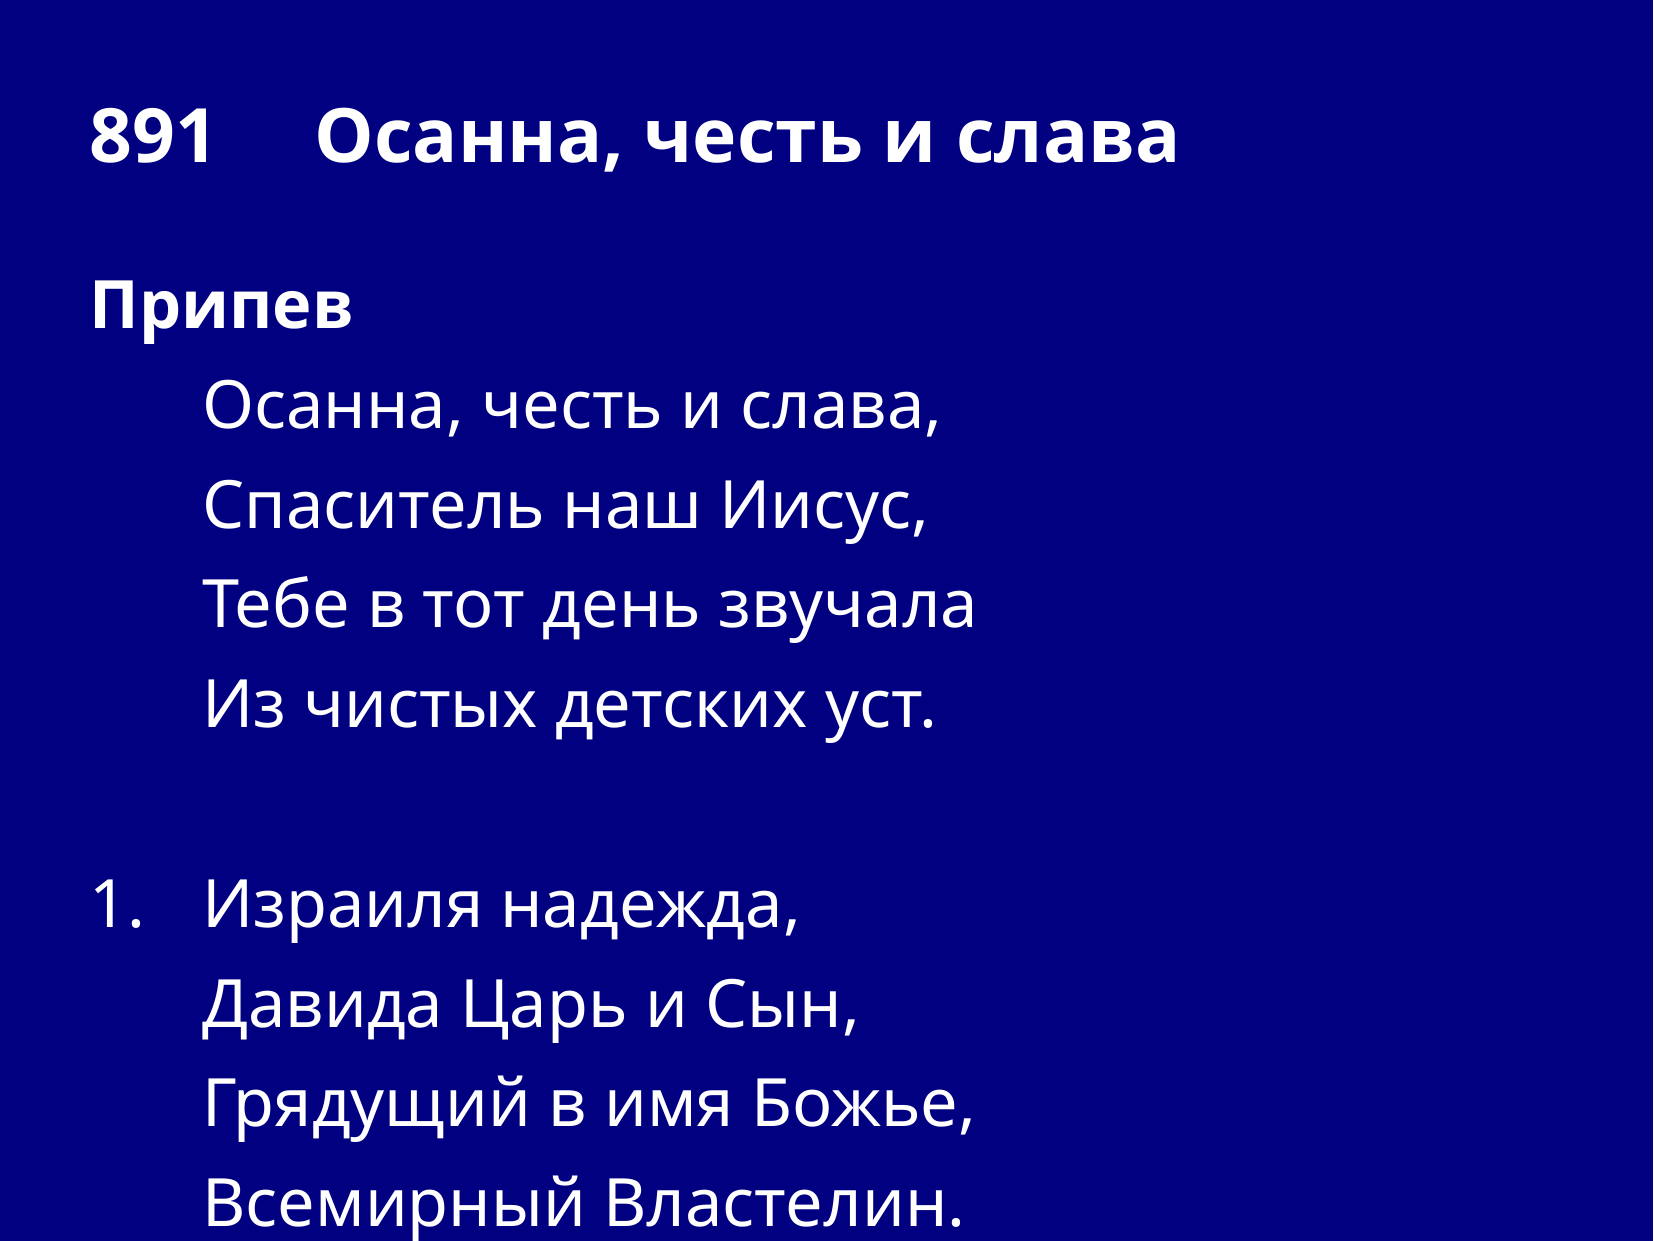

891	Осанна, честь и слава
Припев
	Осанна, честь и слава,
	Спаситель наш Иисус,
	Тебе в тот день звучала
	Из чистых детских уст.
1.	Израиля надежда,
	Давида Царь и Сын,
	Грядущий в имя Божье,
	Всемирный Властелин.